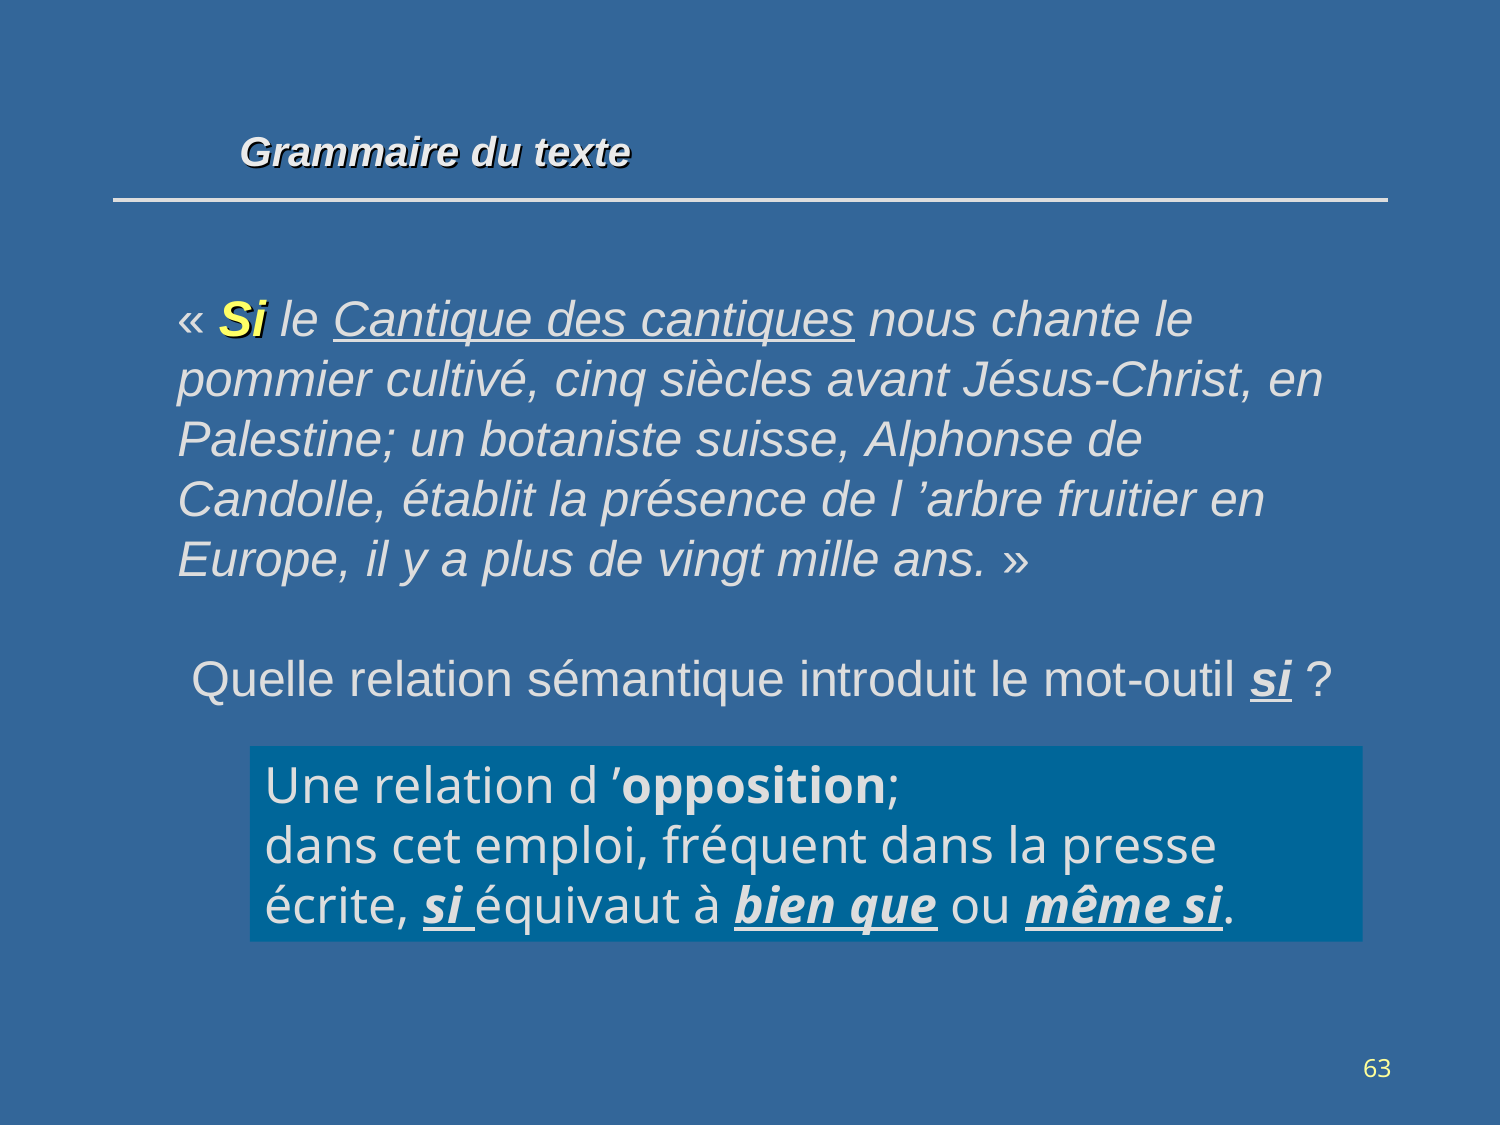

Grammaire du texte
« Si le Cantique des cantiques nous chante le pommier cultivé, cinq siècles avant Jésus-Christ, en Palestine; un botaniste suisse, Alphonse de Candolle, établit la présence de l ’arbre fruitier en Europe, il y a plus de vingt mille ans. »
Quelle relation sémantique introduit le mot-outil si ?
Une relation d ’opposition;
dans cet emploi, fréquent dans la presse écrite, si équivaut à bien que ou même si.
63